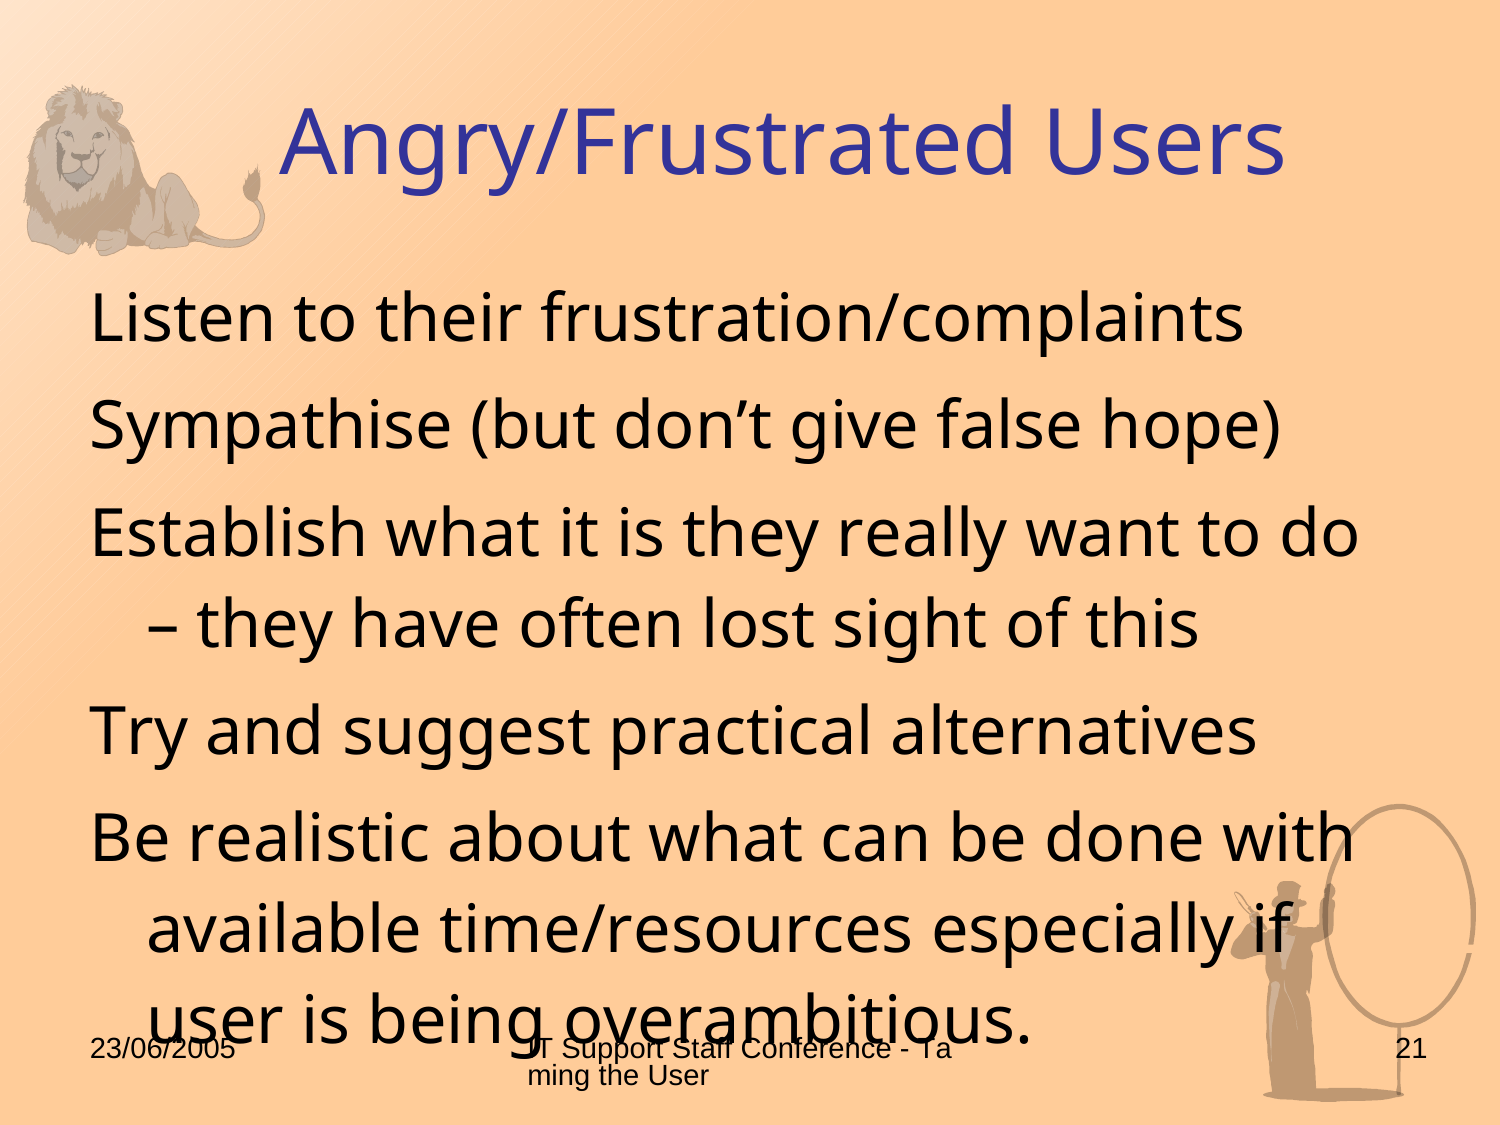

# Angry/Frustrated Users
Listen to their frustration/complaints
Sympathise (but don’t give false hope)
Establish what it is they really want to do – they have often lost sight of this
Try and suggest practical alternatives
Be realistic about what can be done with available time/resources especially if user is being overambitious.
23/06/2005
IT Support Staff Conference - Taming the User
21